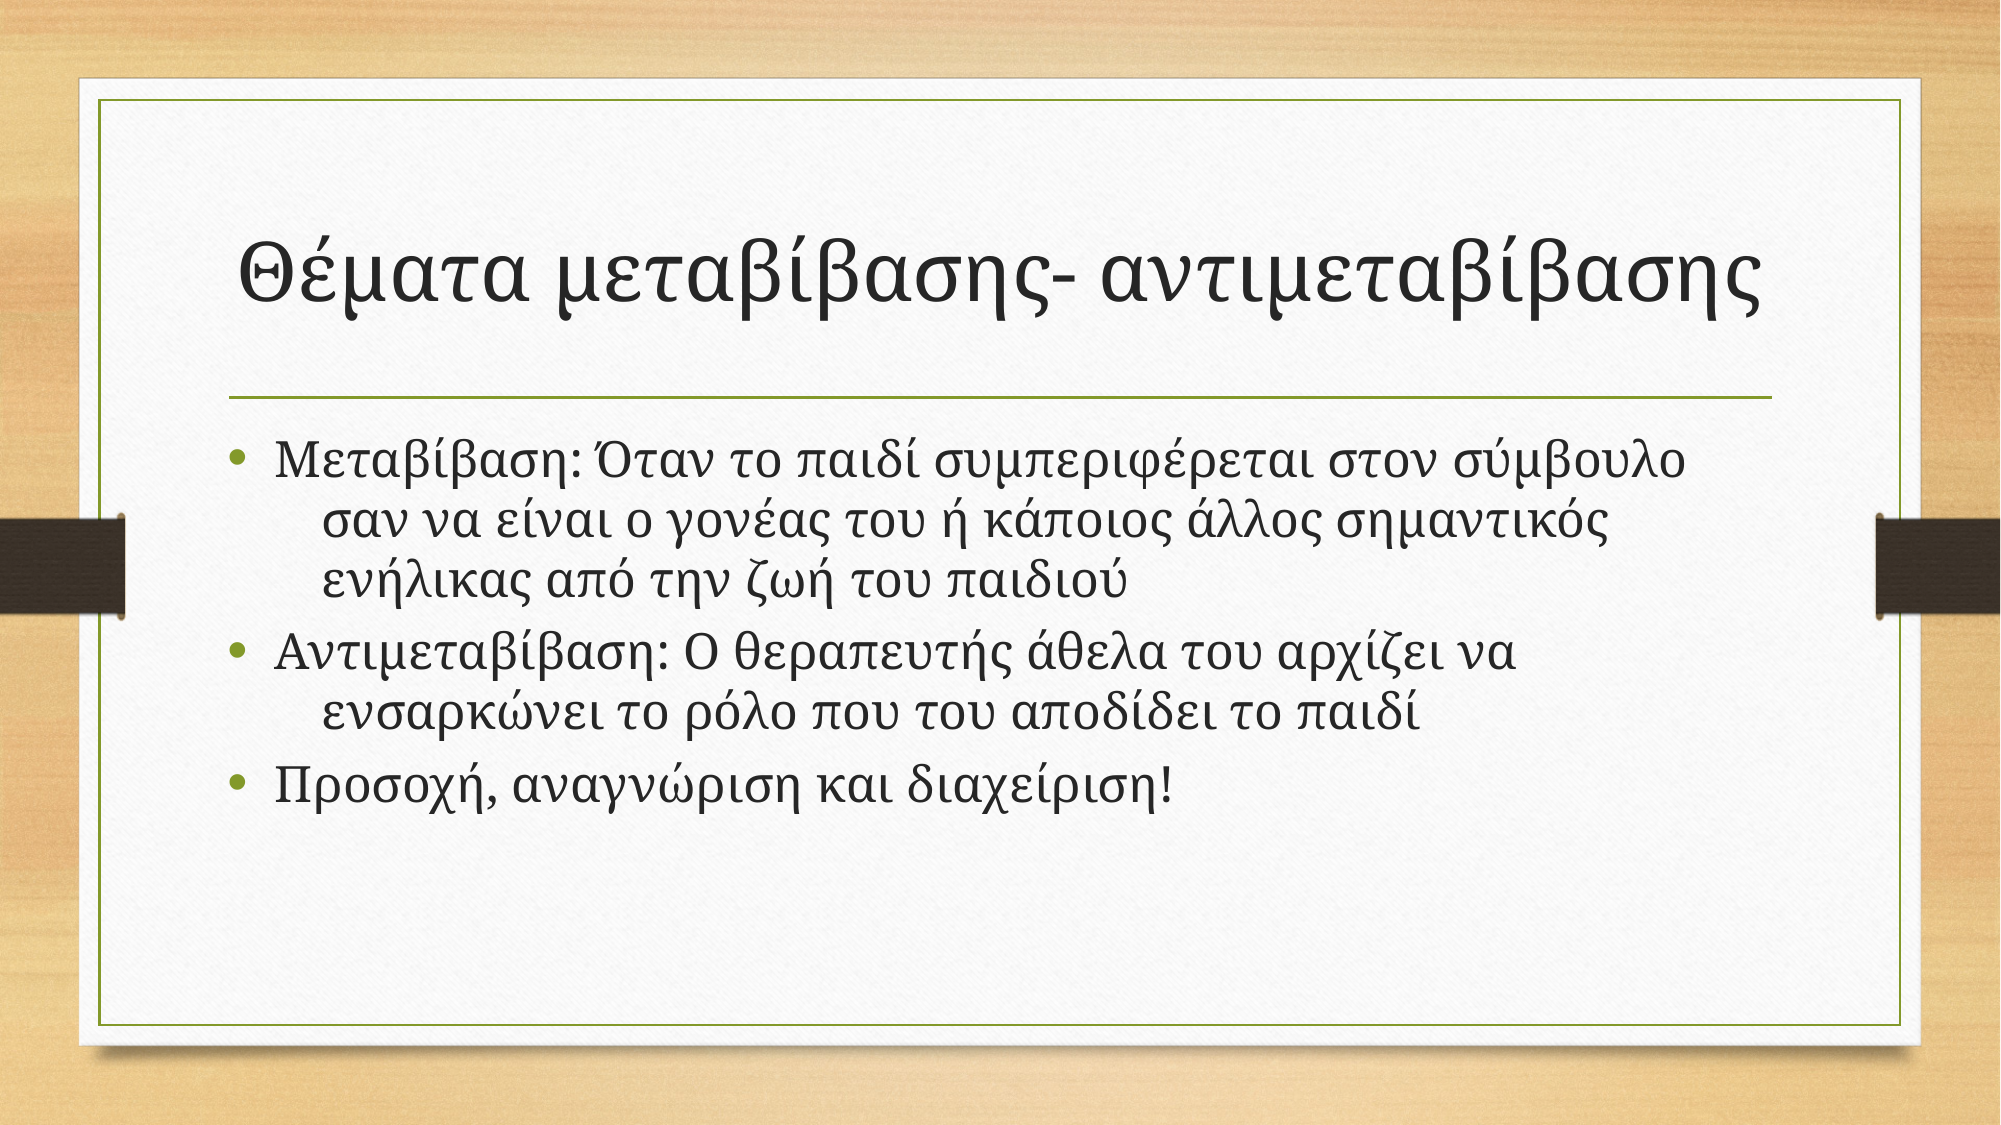

# Θέματα μεταβίβασης- αντιμεταβίβασης
Μεταβίβαση: Όταν το παιδί συμπεριφέρεται στον σύμβουλο σαν να είναι ο γονέας του ή κάποιος άλλος σημαντικός ενήλικας από την ζωή του παιδιού
Αντιμεταβίβαση: Ο θεραπευτής άθελα του αρχίζει να ενσαρκώνει το ρόλο που του αποδίδει το παιδί
Προσοχή, αναγνώριση και διαχείριση!